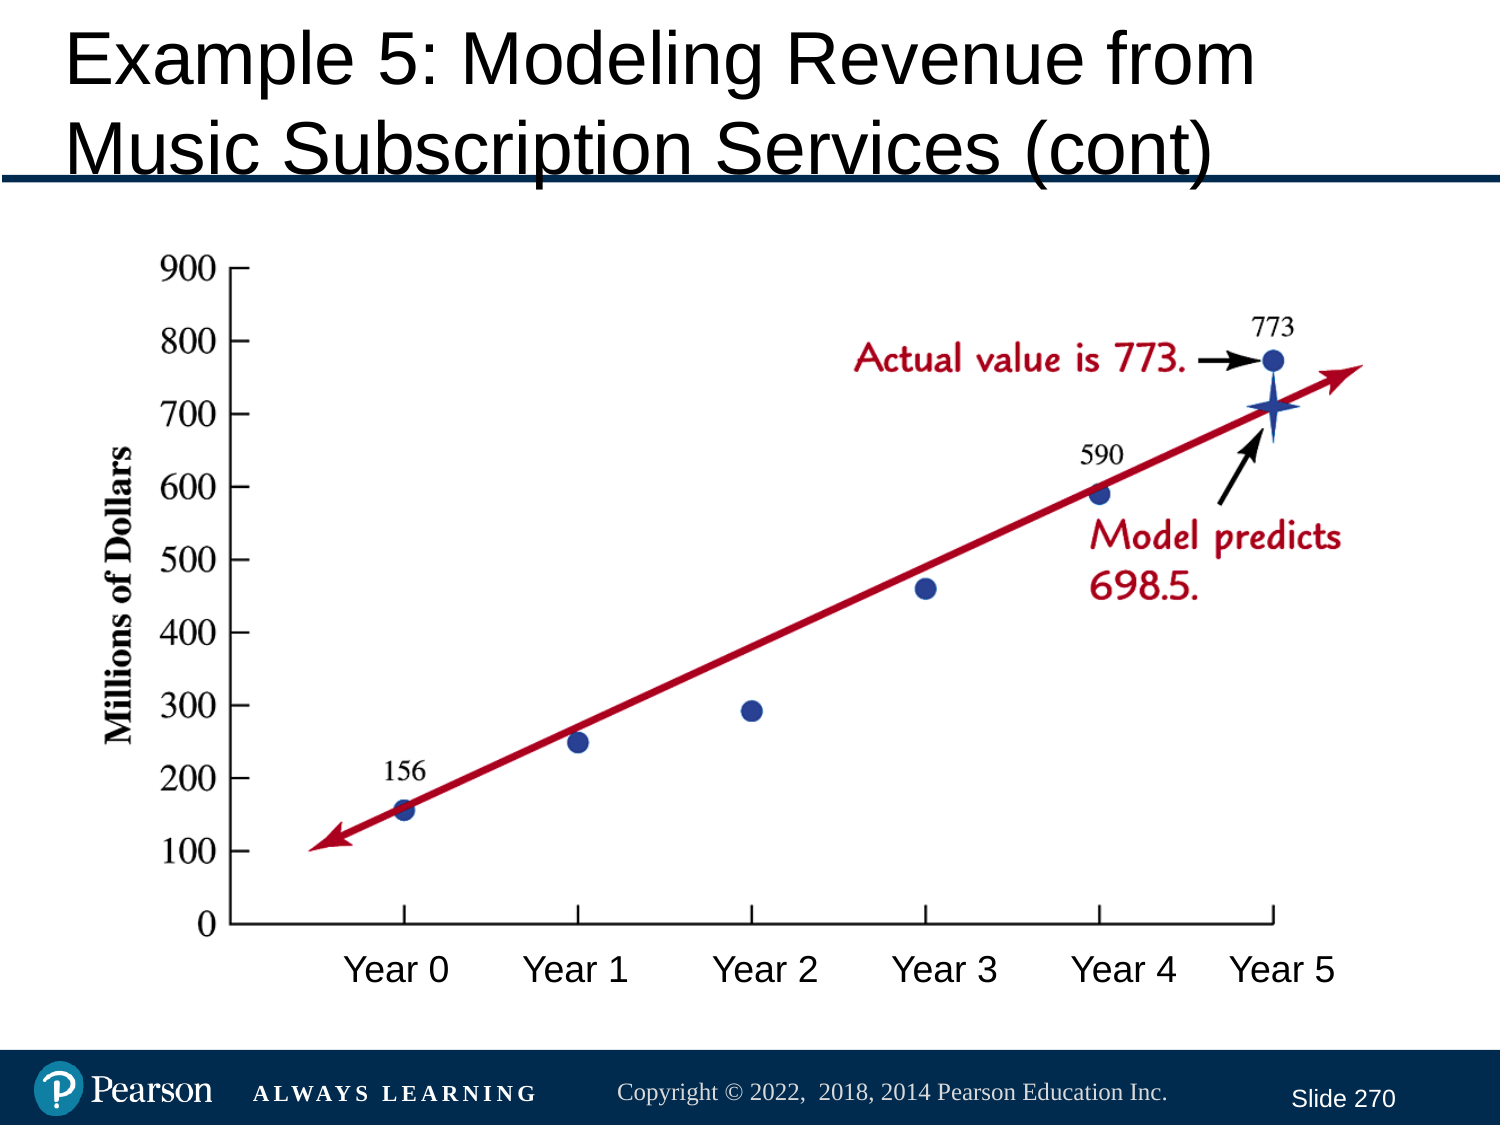

# Example 5: Modeling Revenue from Music Subscription Services (cont)
 Year 0 Year 1 Year 2 Year 3 Year 4 Year 5